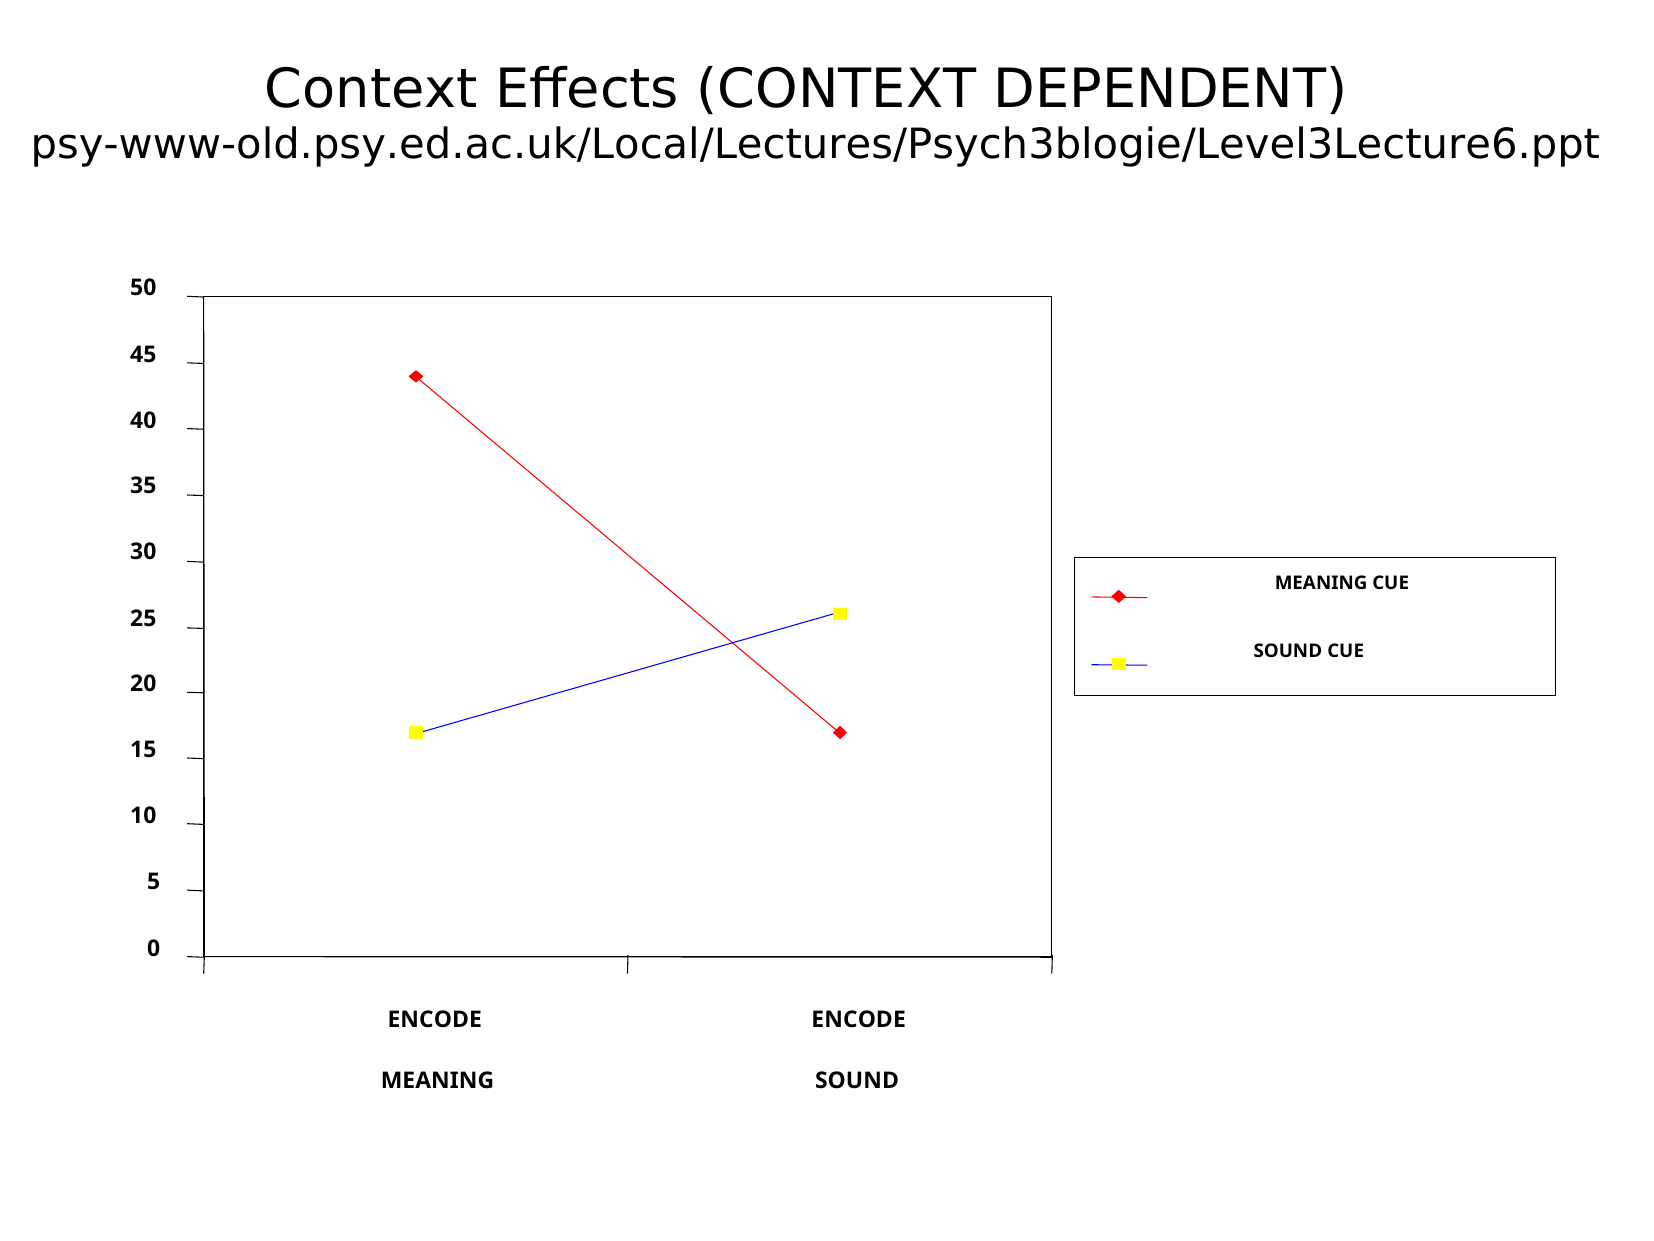

# Context Effects (CONTEXT DEPENDENT) psy-www-old.psy.ed.ac.uk/Local/Lectures/Psych3blogie/Level3Lecture6.ppt
50
45
40
35
30
MEANING CUE
25
SOUND CUE
20
15
10
5
0
ENCODE
ENCODE
MEANING
SOUND